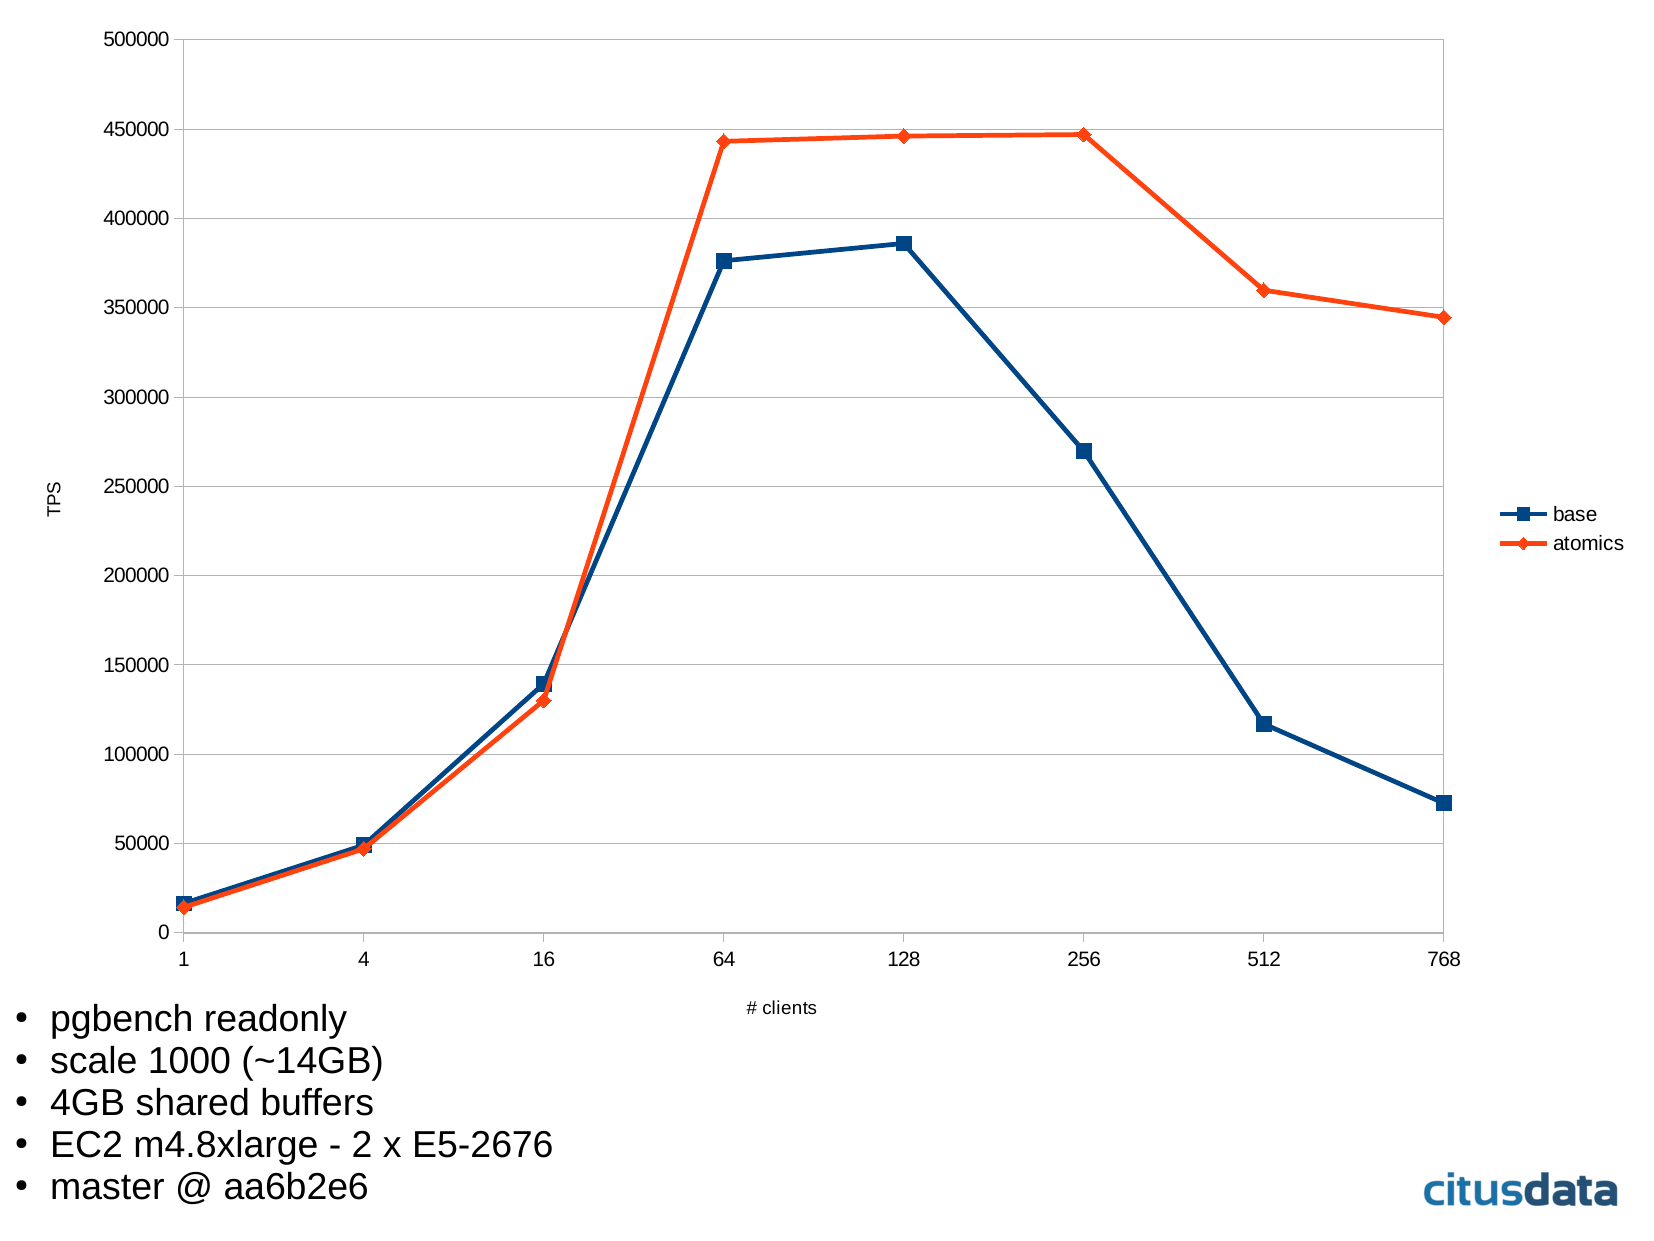

### Chart
| Category | base | atomics |
|---|---|---|
| 1 | 16513.387524 | 14334.167441 |
| 4 | 49097.285488 | 47051.477164 |
| 16 | 139460.841395 | 130124.524398 |
| 64 | 376272.665847 | 443167.503203 |
| 128 | 385987.914911 | 446096.4 |
| 256 | 269706.528691 | 446954.6 |
| 512 | 117018.259342 | 359806.0 |
| 768 | 72605.9832 | 344659.258595 |pgbench readonly
scale 1000 (~14GB)
4GB shared buffers
EC2 m4.8xlarge - 2 x E5-2676
master @ aa6b2e6